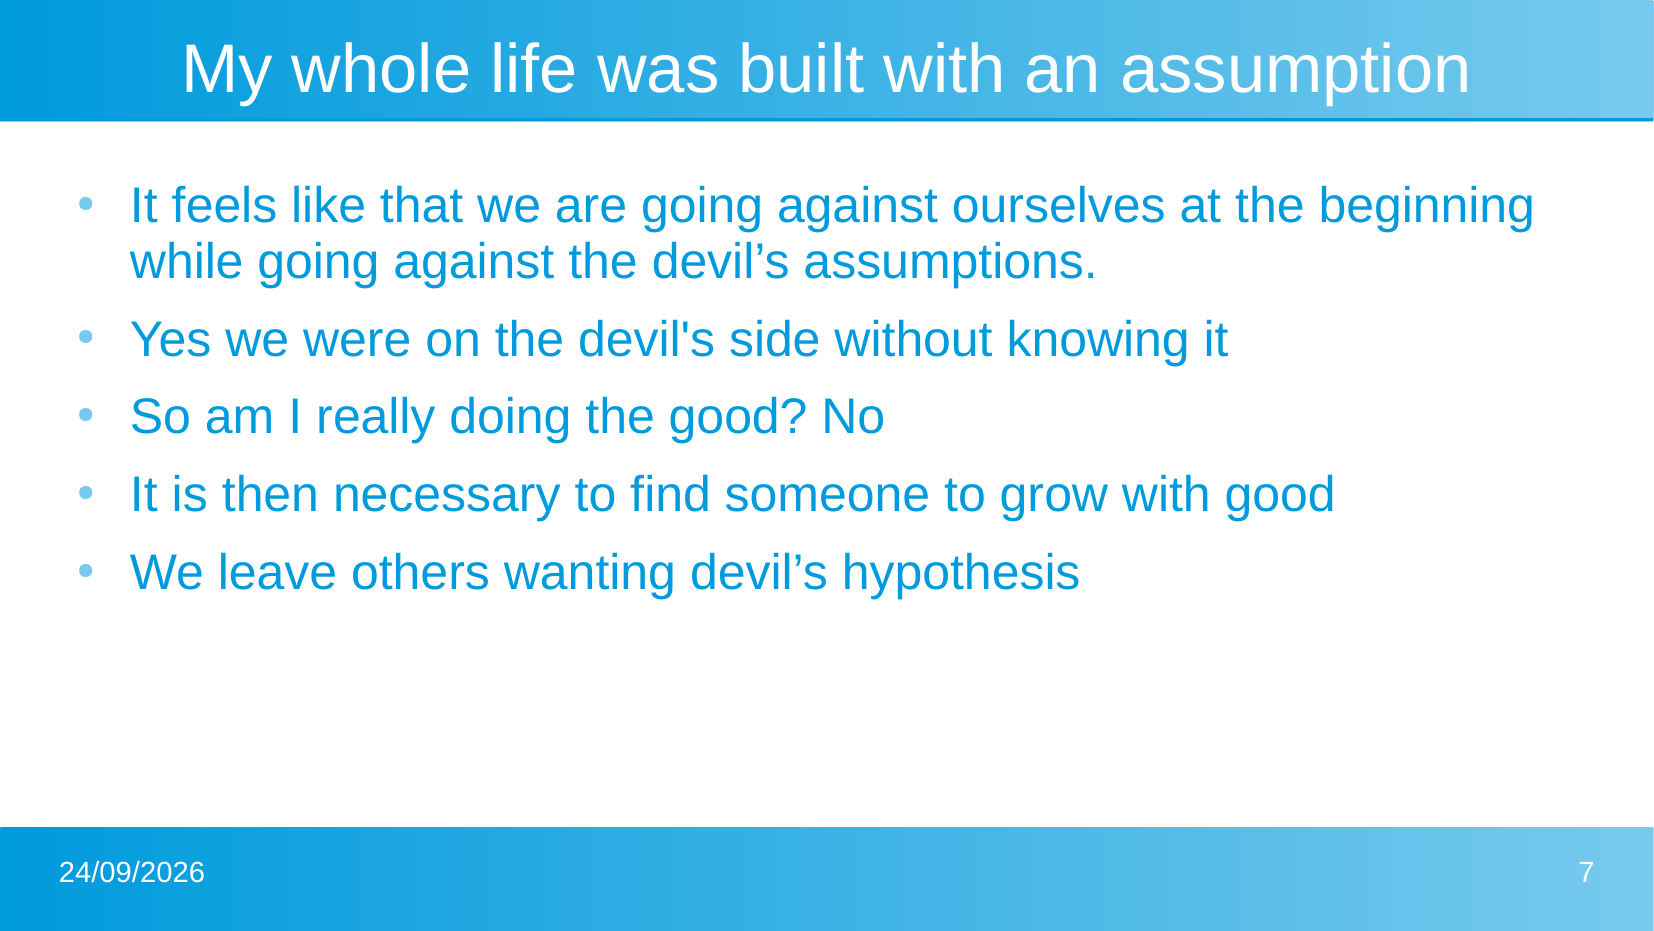

# My whole life was built with an assumption
It feels like that we are going against ourselves at the beginning while going against the devil’s assumptions.
Yes we were on the devil's side without knowing it
So am I really doing the good? No
It is then necessary to find someone to grow with good
We leave others wanting devil’s hypothesis
7